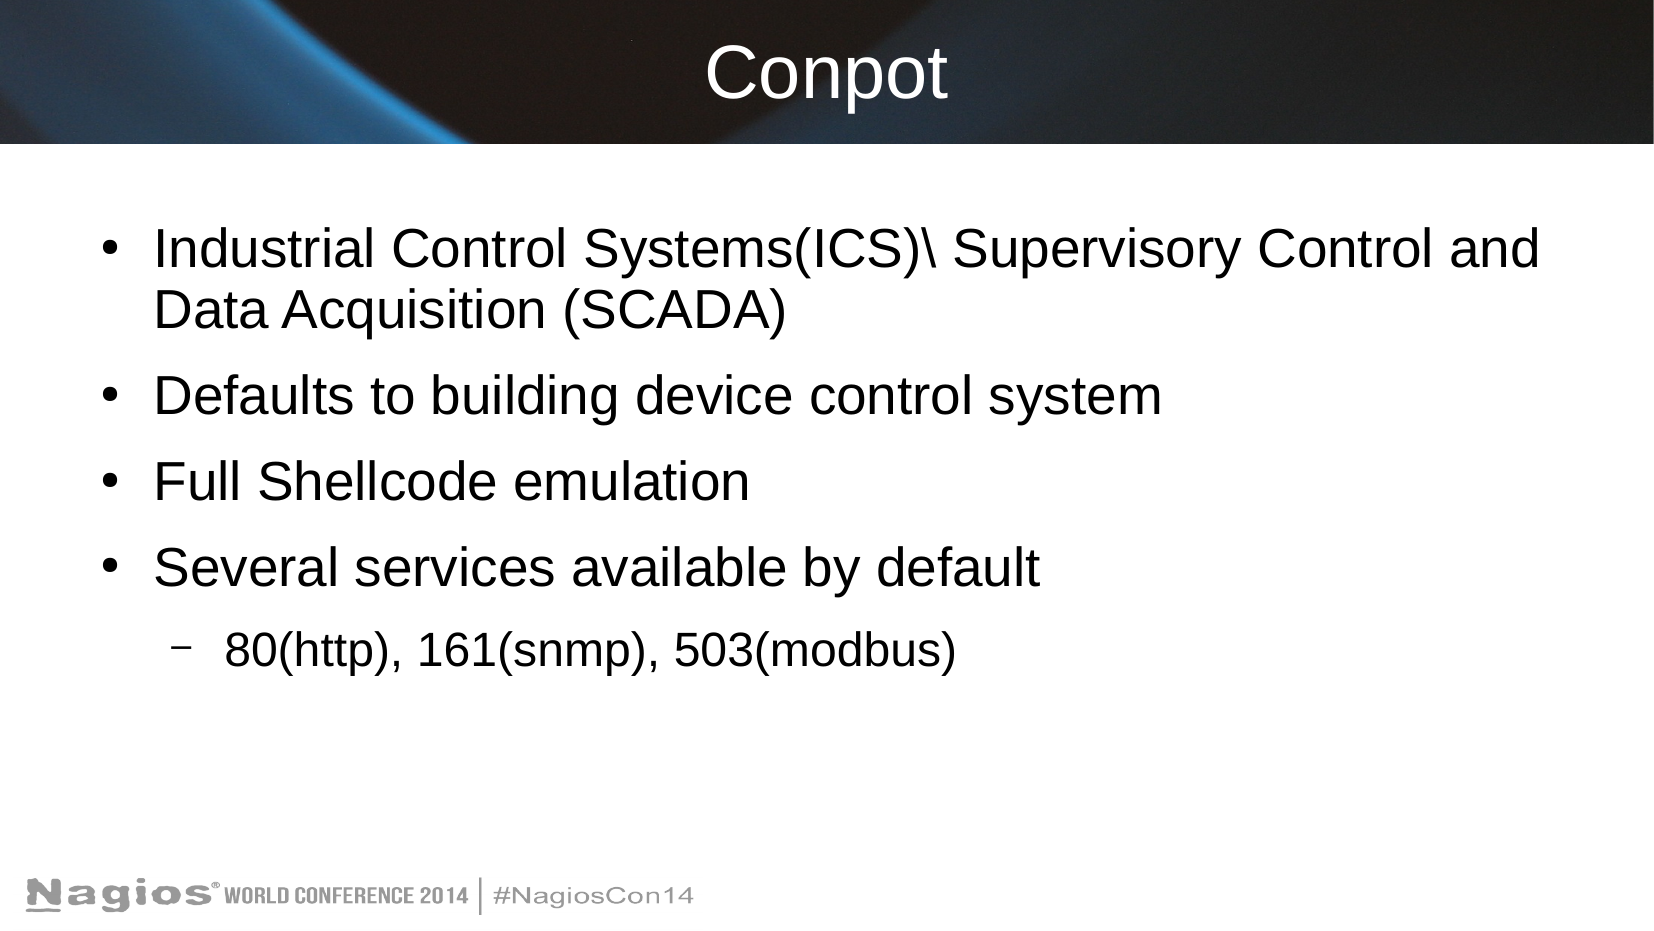

# Conpot
Industrial Control Systems(ICS)\ Supervisory Control and Data Acquisition (SCADA)
Defaults to building device control system
Full Shellcode emulation
Several services available by default
80(http), 161(snmp), 503(modbus)